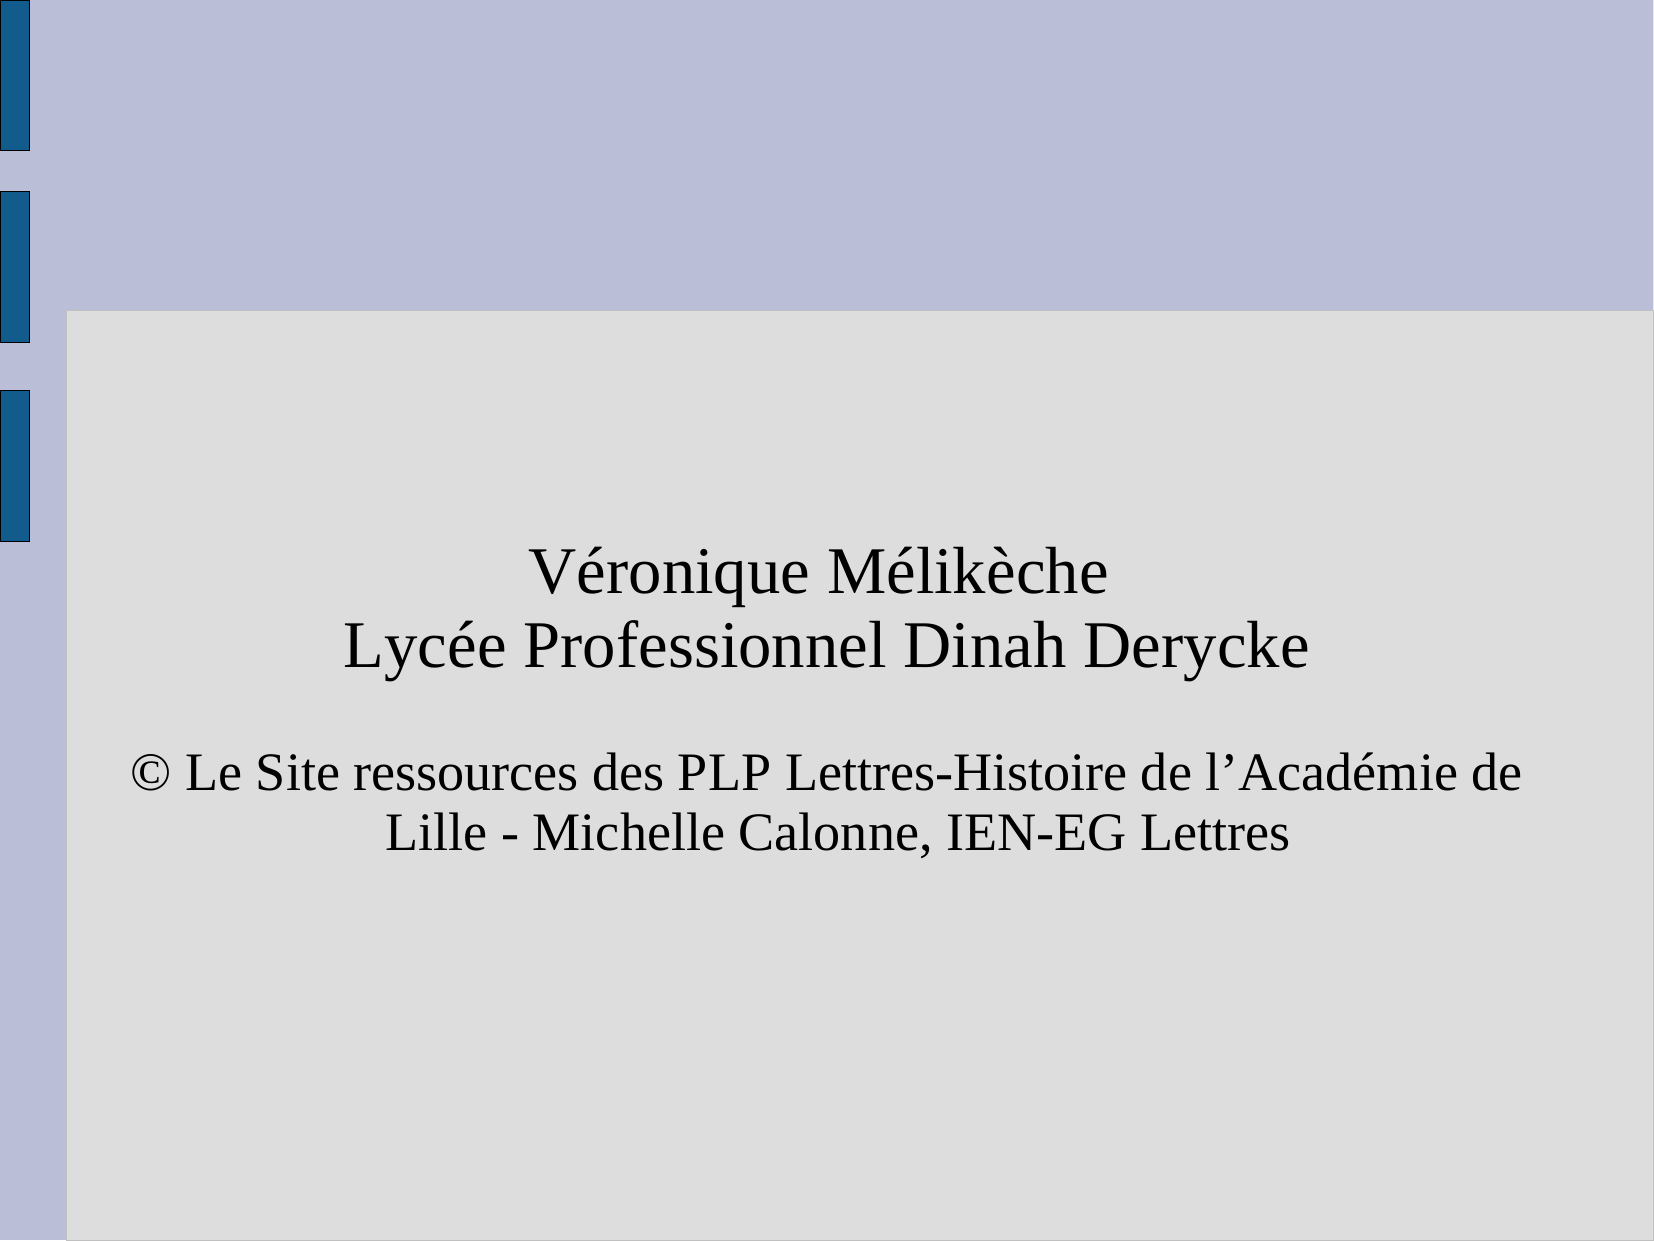

#
Véronique Mélikèche
Lycée Professionnel Dinah Derycke
© Le Site ressources des PLP Lettres-Histoire de l’Académie de Lille - Michelle Calonne, IEN-EG Lettres